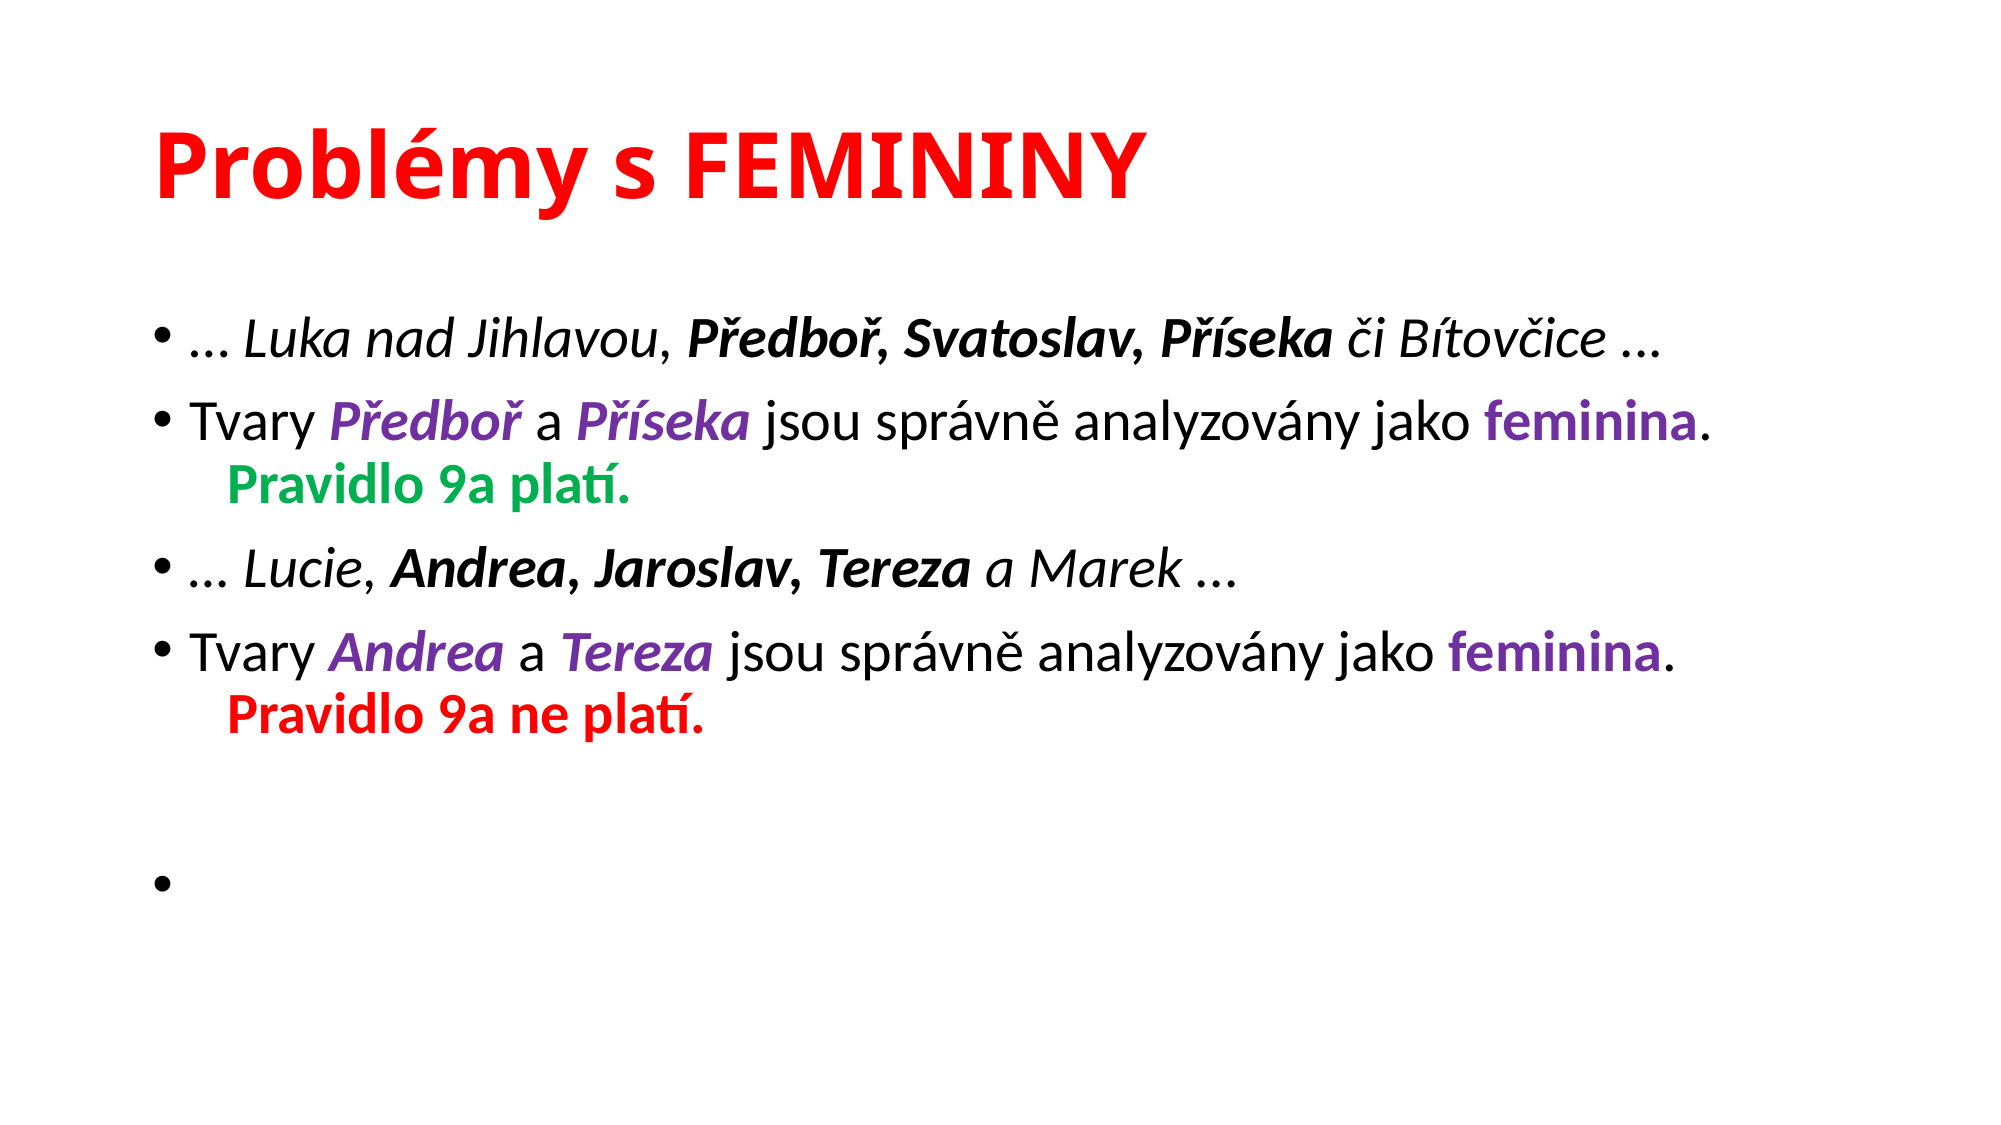

# Problémy s FEMININY
… Luka nad Jihlavou, Předboř, Svatoslav, Příseka či Bítovčice ...
Tvary Předboř a Příseka jsou správně analyzovány jako feminina. Pravidlo 9a platí.
… Lucie, Andrea, Jaroslav, Tereza a Marek ...
Tvary Andrea a Tereza jsou správně analyzovány jako feminina. Pravidlo 9a ne platí.